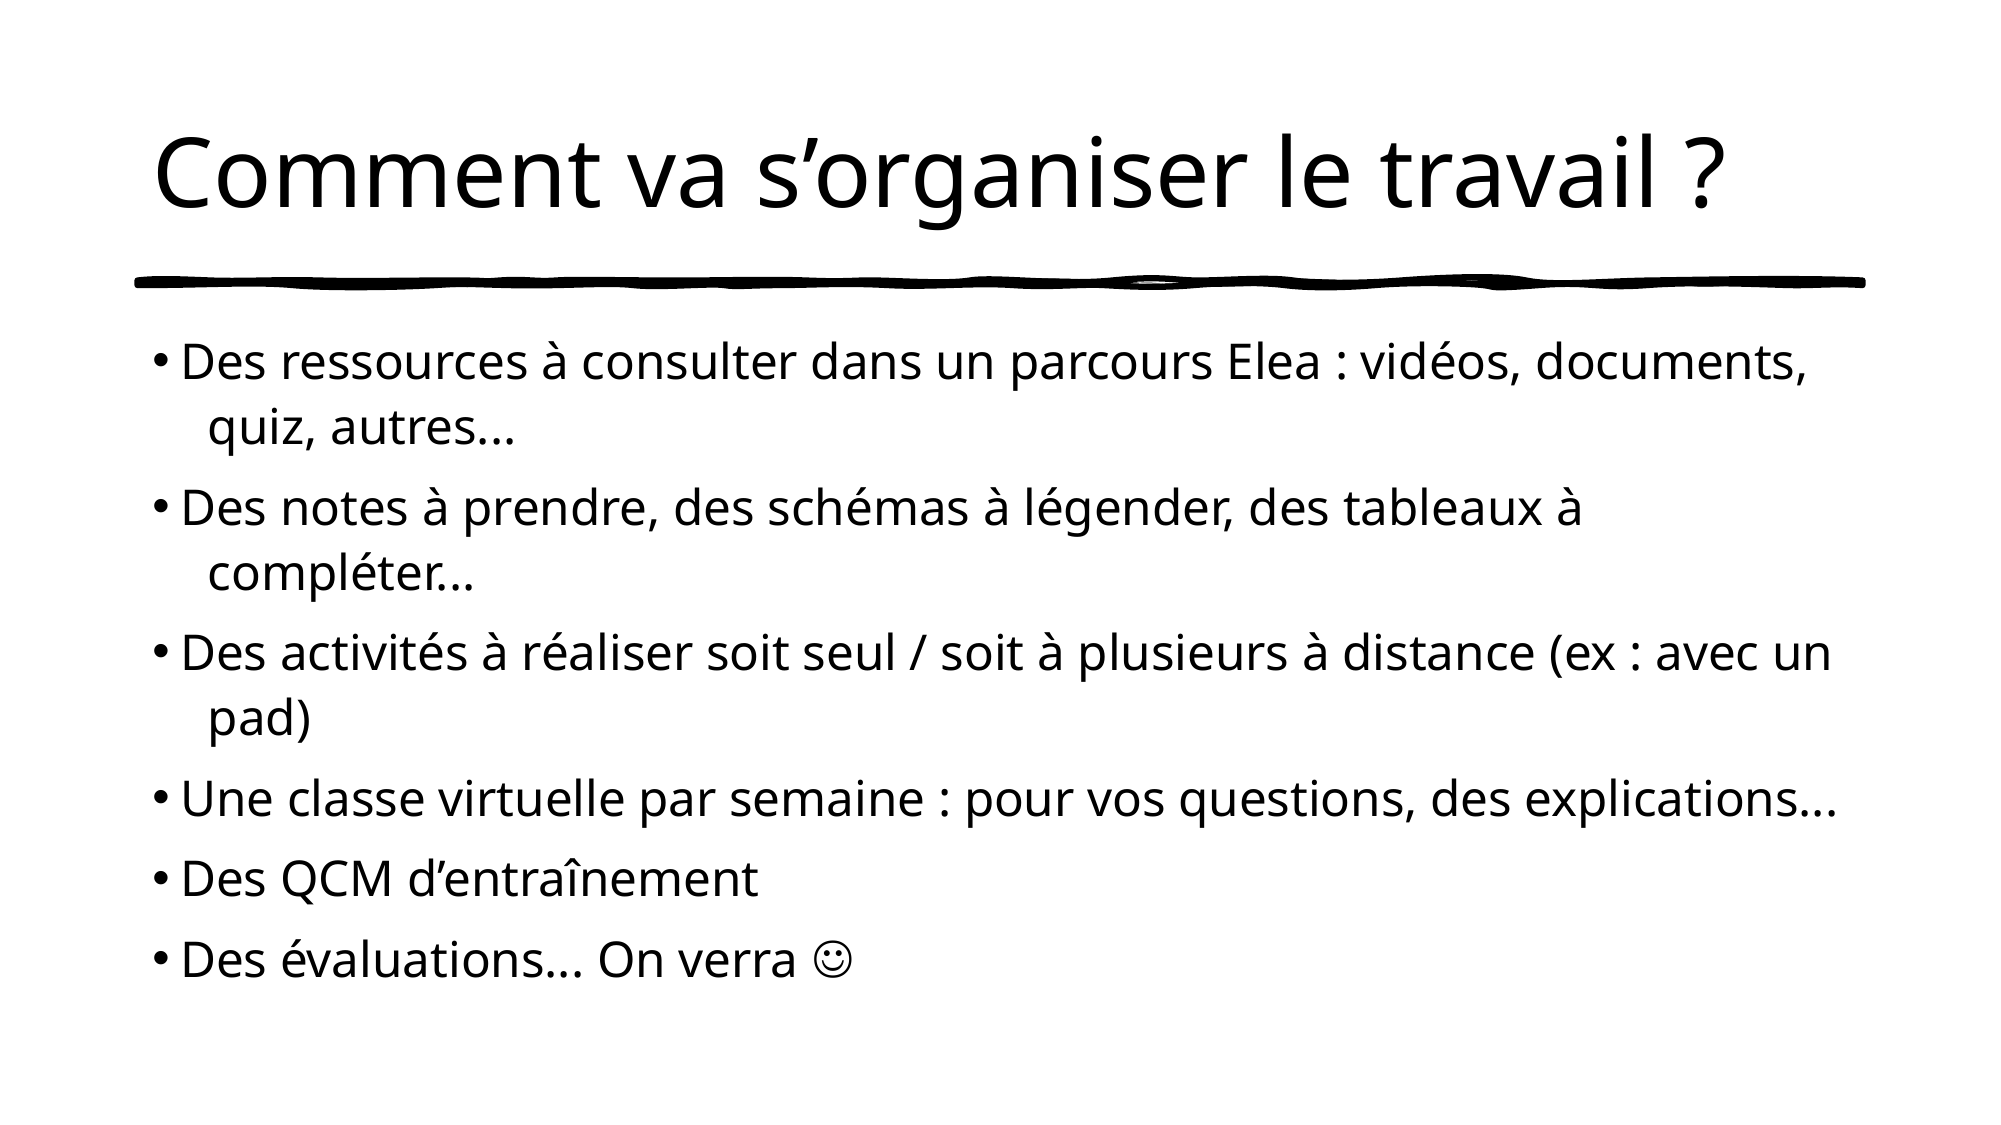

# Comment va s’organiser le travail ?
Des ressources à consulter dans un parcours Elea : vidéos, documents, quiz, autres...
Des notes à prendre, des schémas à légender, des tableaux à compléter...
Des activités à réaliser soit seul / soit à plusieurs à distance (ex : avec un pad)
Une classe virtuelle par semaine : pour vos questions, des explications...
Des QCM d’entraînement
Des évaluations... On verra 